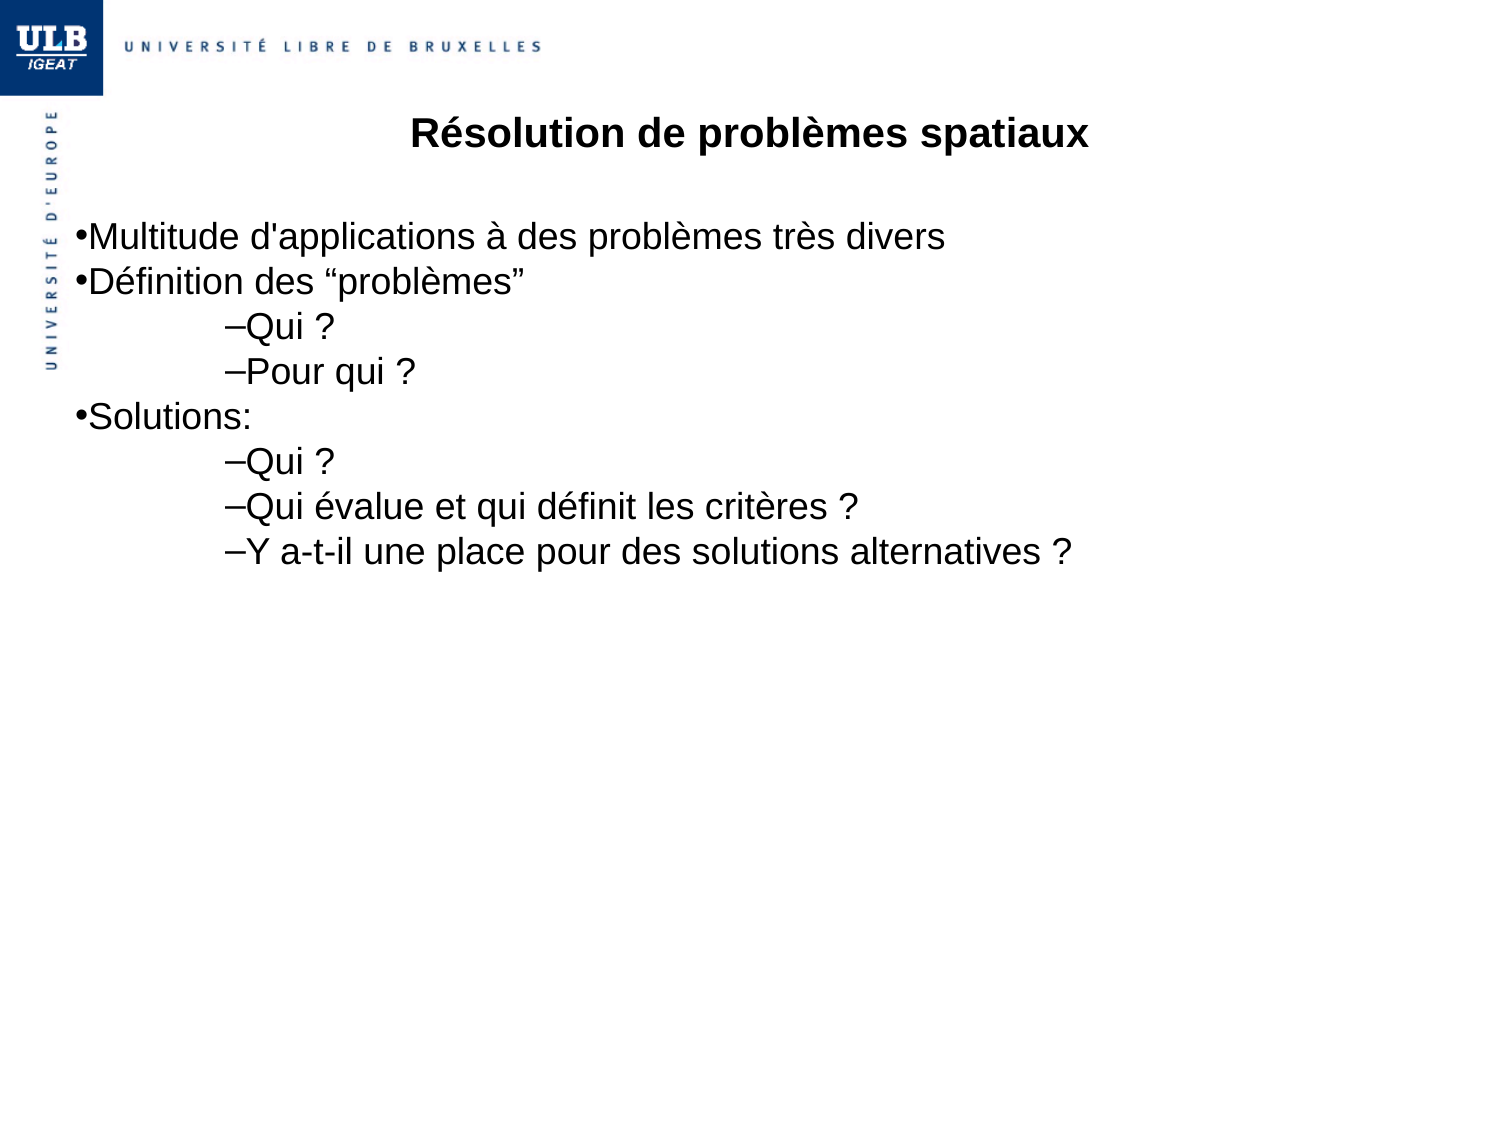

Résolution de problèmes spatiaux
Multitude d'applications à des problèmes très divers
Définition des “problèmes”
Qui ?
Pour qui ?
Solutions:
Qui ?
Qui évalue et qui définit les critères ?
Y a-t-il une place pour des solutions alternatives ?